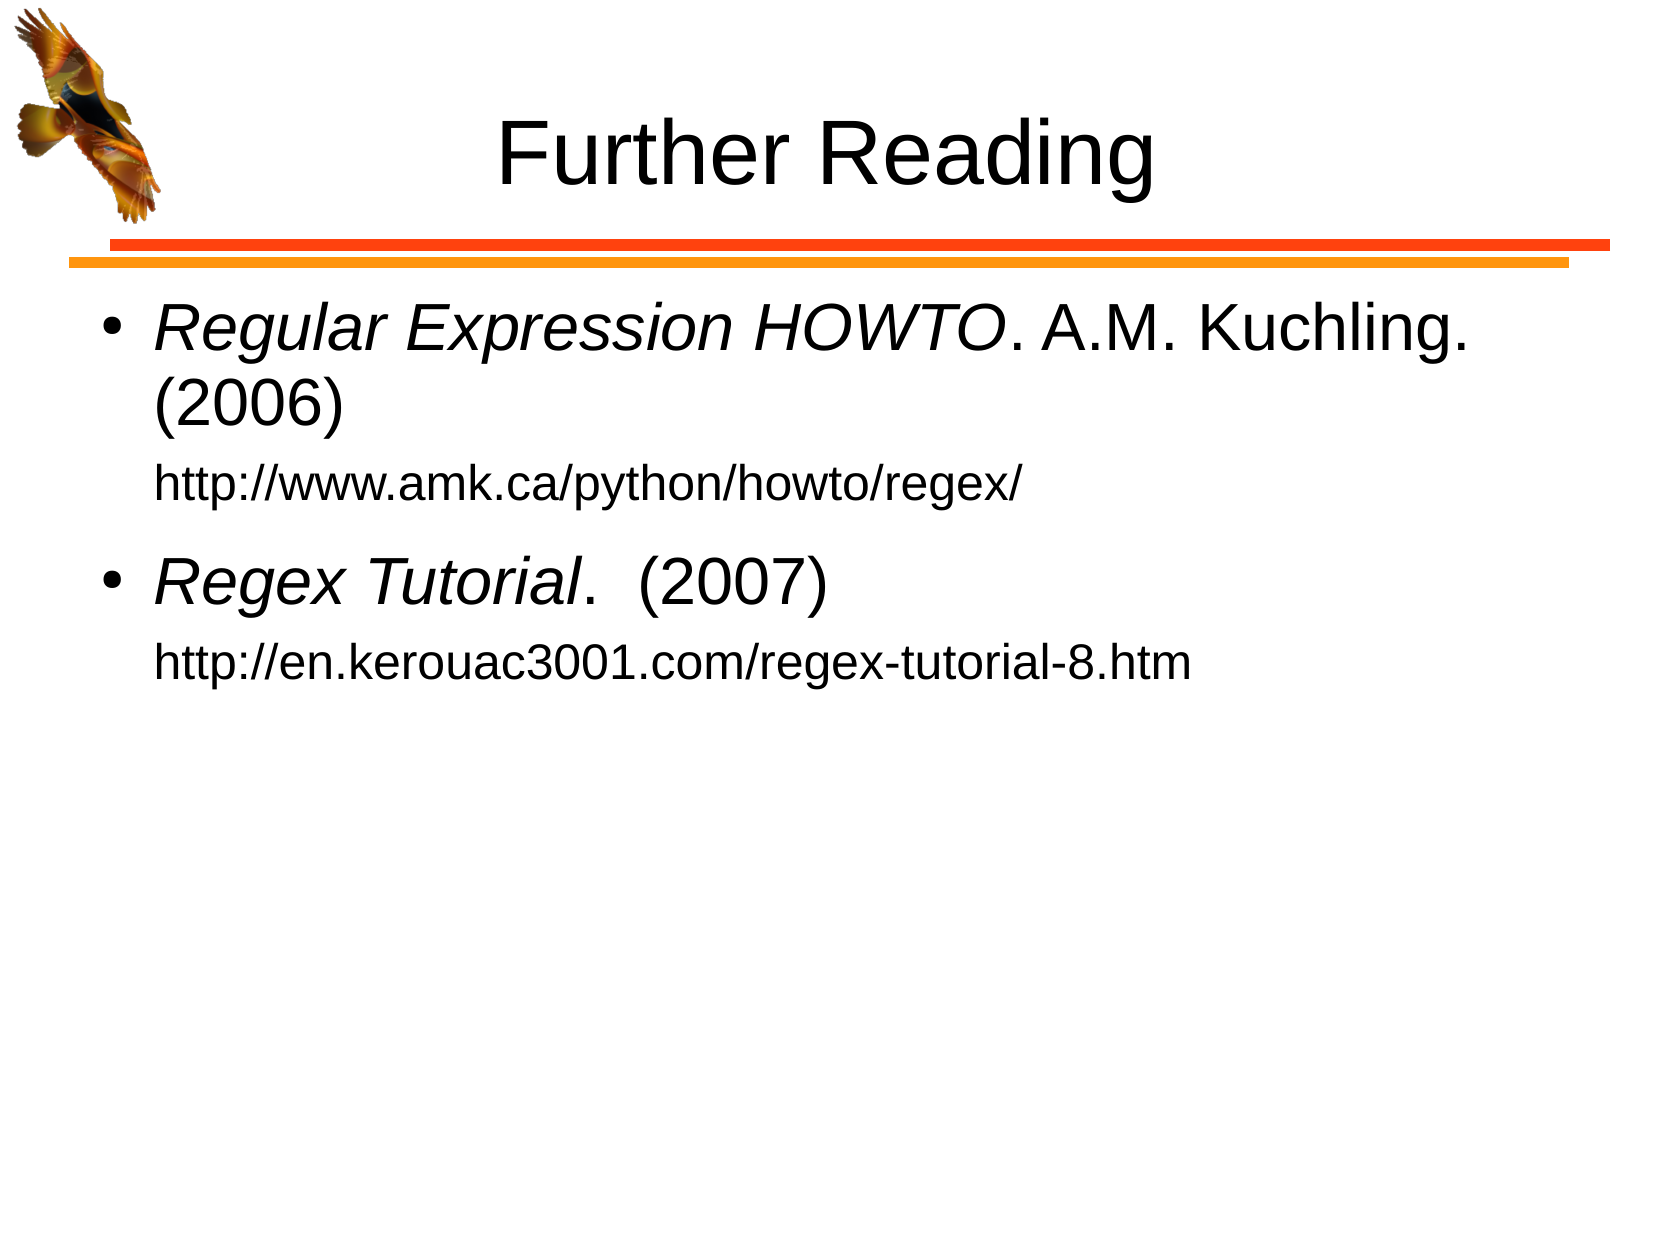

# Further Reading
Regular Expression HOWTO. A.M. Kuchling. (2006)
http://www.amk.ca/python/howto/regex/
Regex Tutorial. (2007)
http://en.kerouac3001.com/regex-tutorial-8.htm